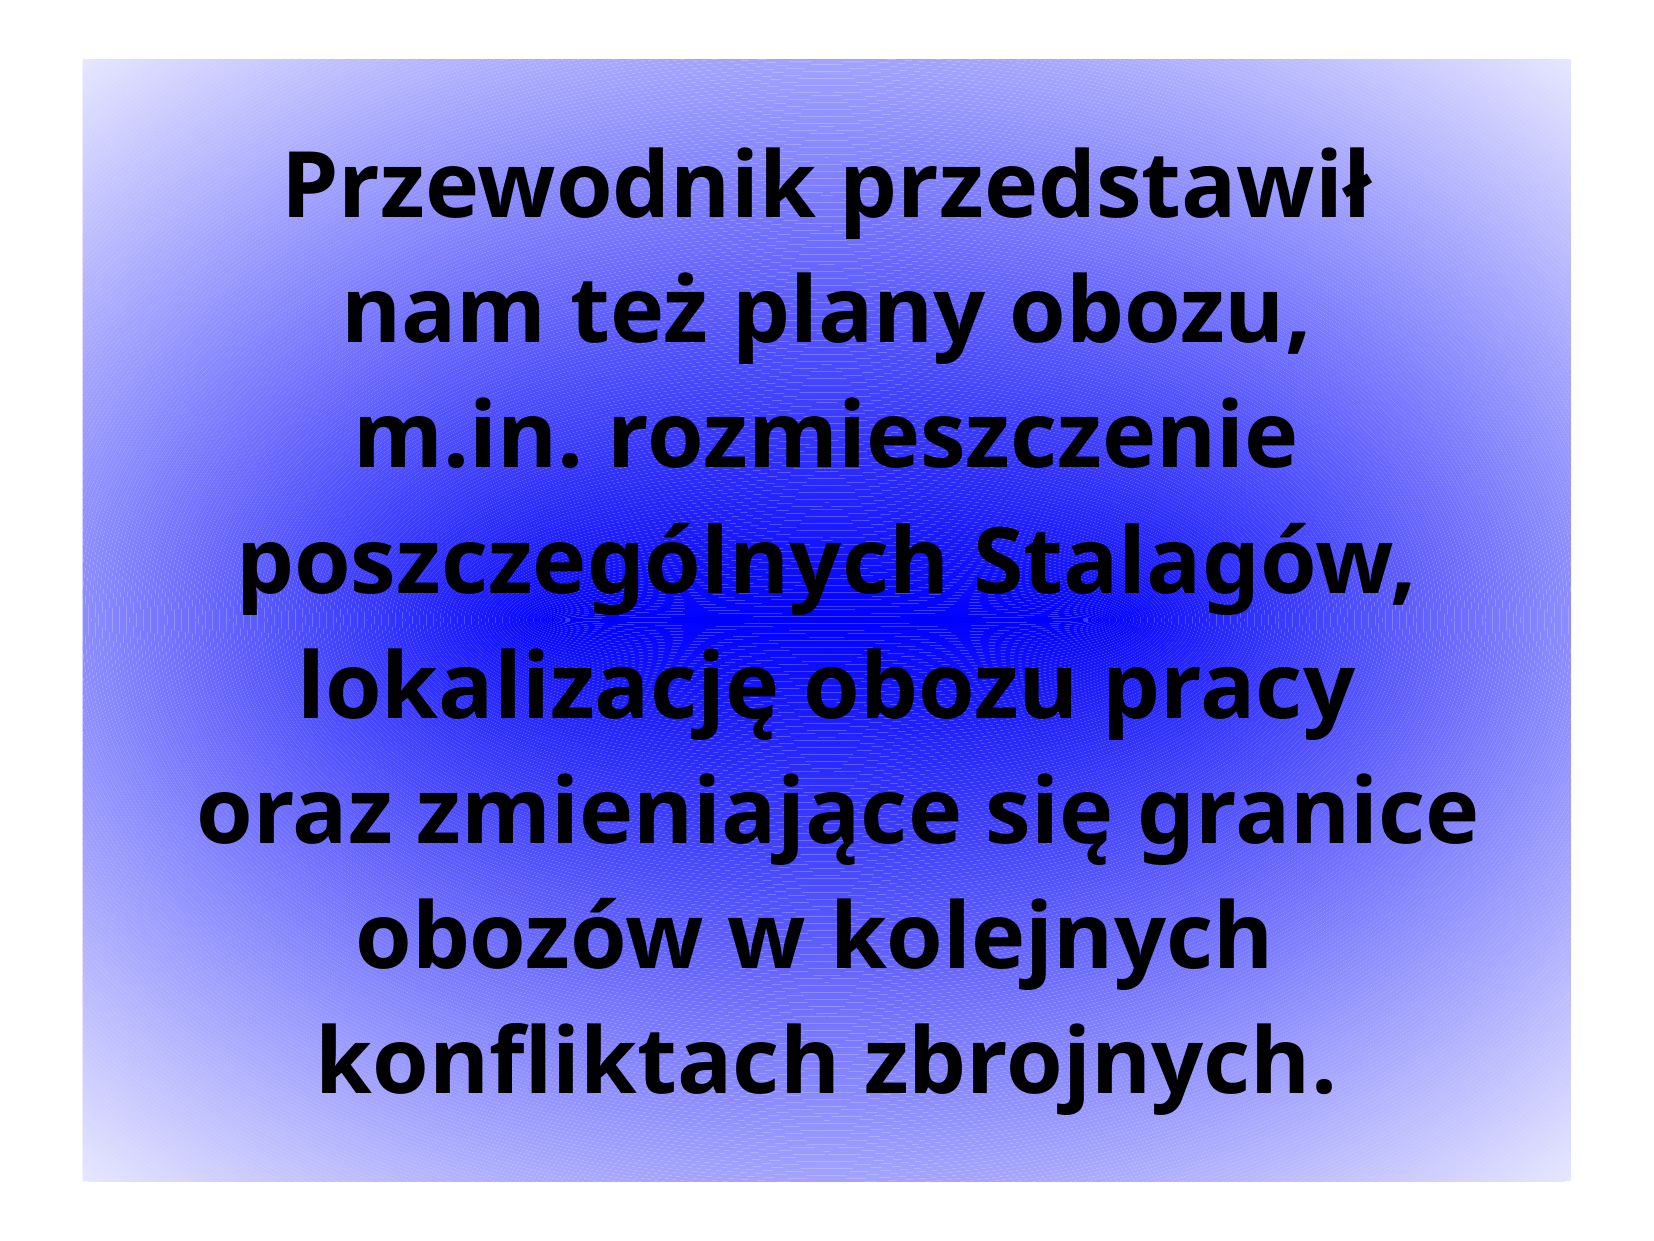

# Przewodnik przedstawił nam też plany obozu, m.in. rozmieszczenie poszczególnych Stalagów, lokalizację obozu pracy oraz zmieniające się granice obozów w kolejnych konfliktach zbrojnych.